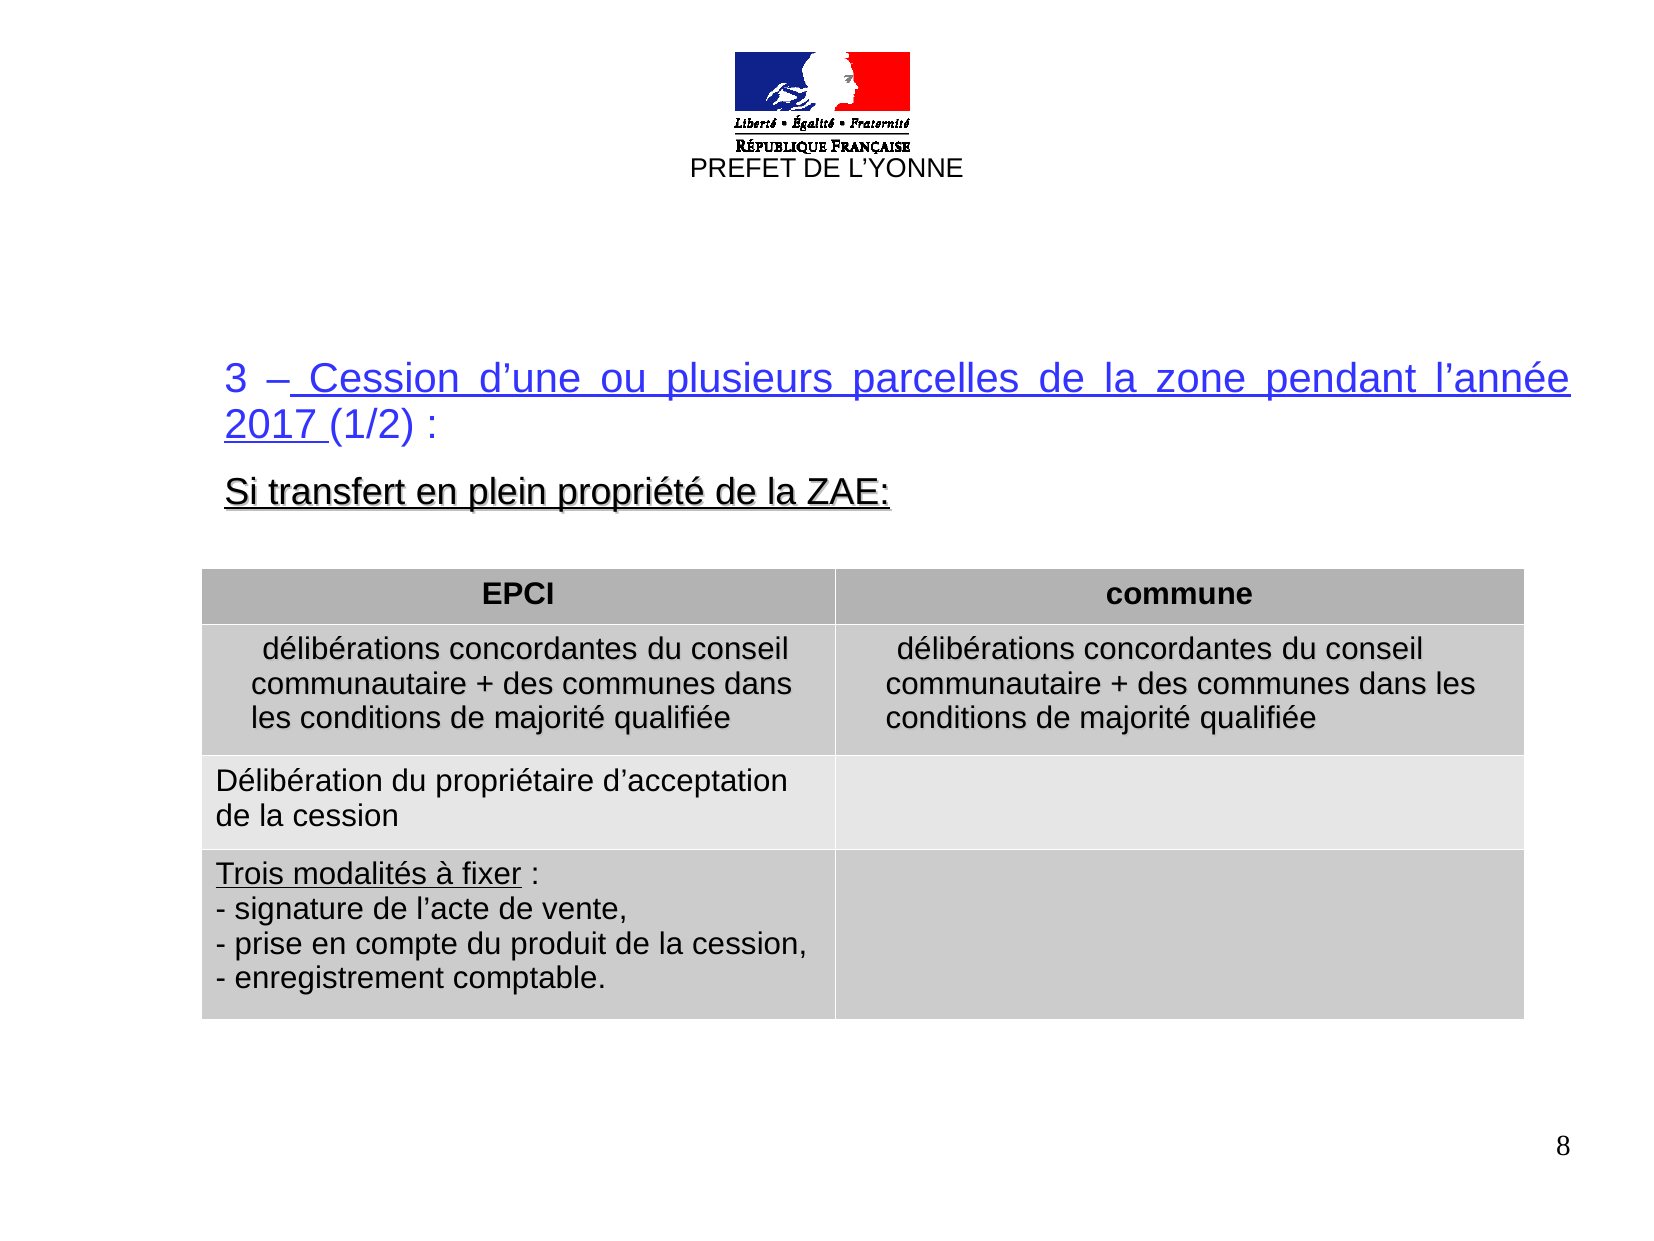

# PREFET DE L’YONNE
3 – Cession d’une ou plusieurs parcelles de la zone pendant l’année 2017 (1/2) :
Si transfert en plein propriété de la ZAE:
| EPCI | commune |
| --- | --- |
| délibérations concordantes du conseil communautaire + des communes dans les conditions de majorité qualifiée | délibérations concordantes du conseil communautaire + des communes dans les conditions de majorité qualifiée |
| Délibération du propriétaire d’acceptation de la cession | |
| Trois modalités à fixer : - signature de l’acte de vente, - prise en compte du produit de la cession, - enregistrement comptable. | |
8